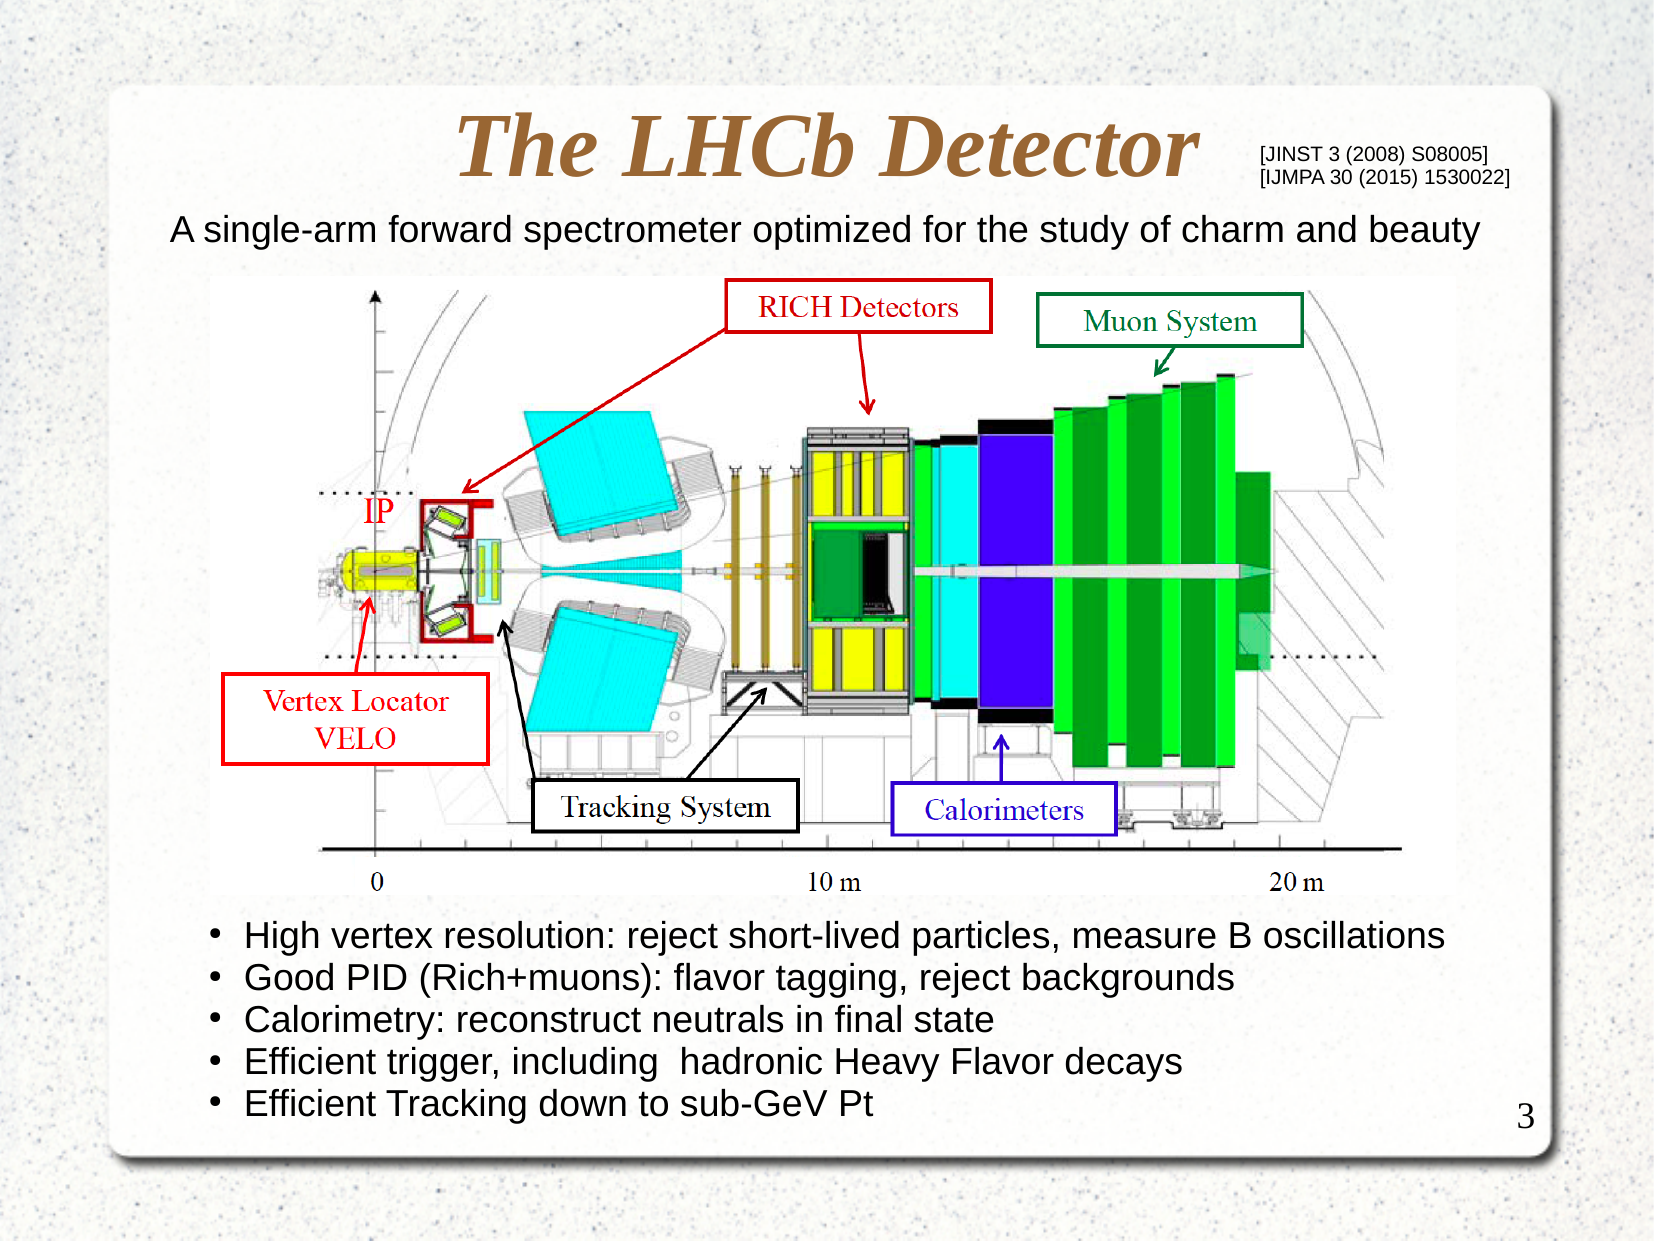

# The LHCb Detector
[JINST 3 (2008) S08005] [IJMPA 30 (2015) 1530022]
A single-arm forward spectrometer optimized for the study of charm and beauty
High vertex resolution: reject short-lived particles, measure B oscillations
Good PID (Rich+muons): flavor tagging, reject backgrounds
Calorimetry: reconstruct neutrals in final state
Efficient trigger, including hadronic Heavy Flavor decays
Efficient Tracking down to sub-GeV Pt
3